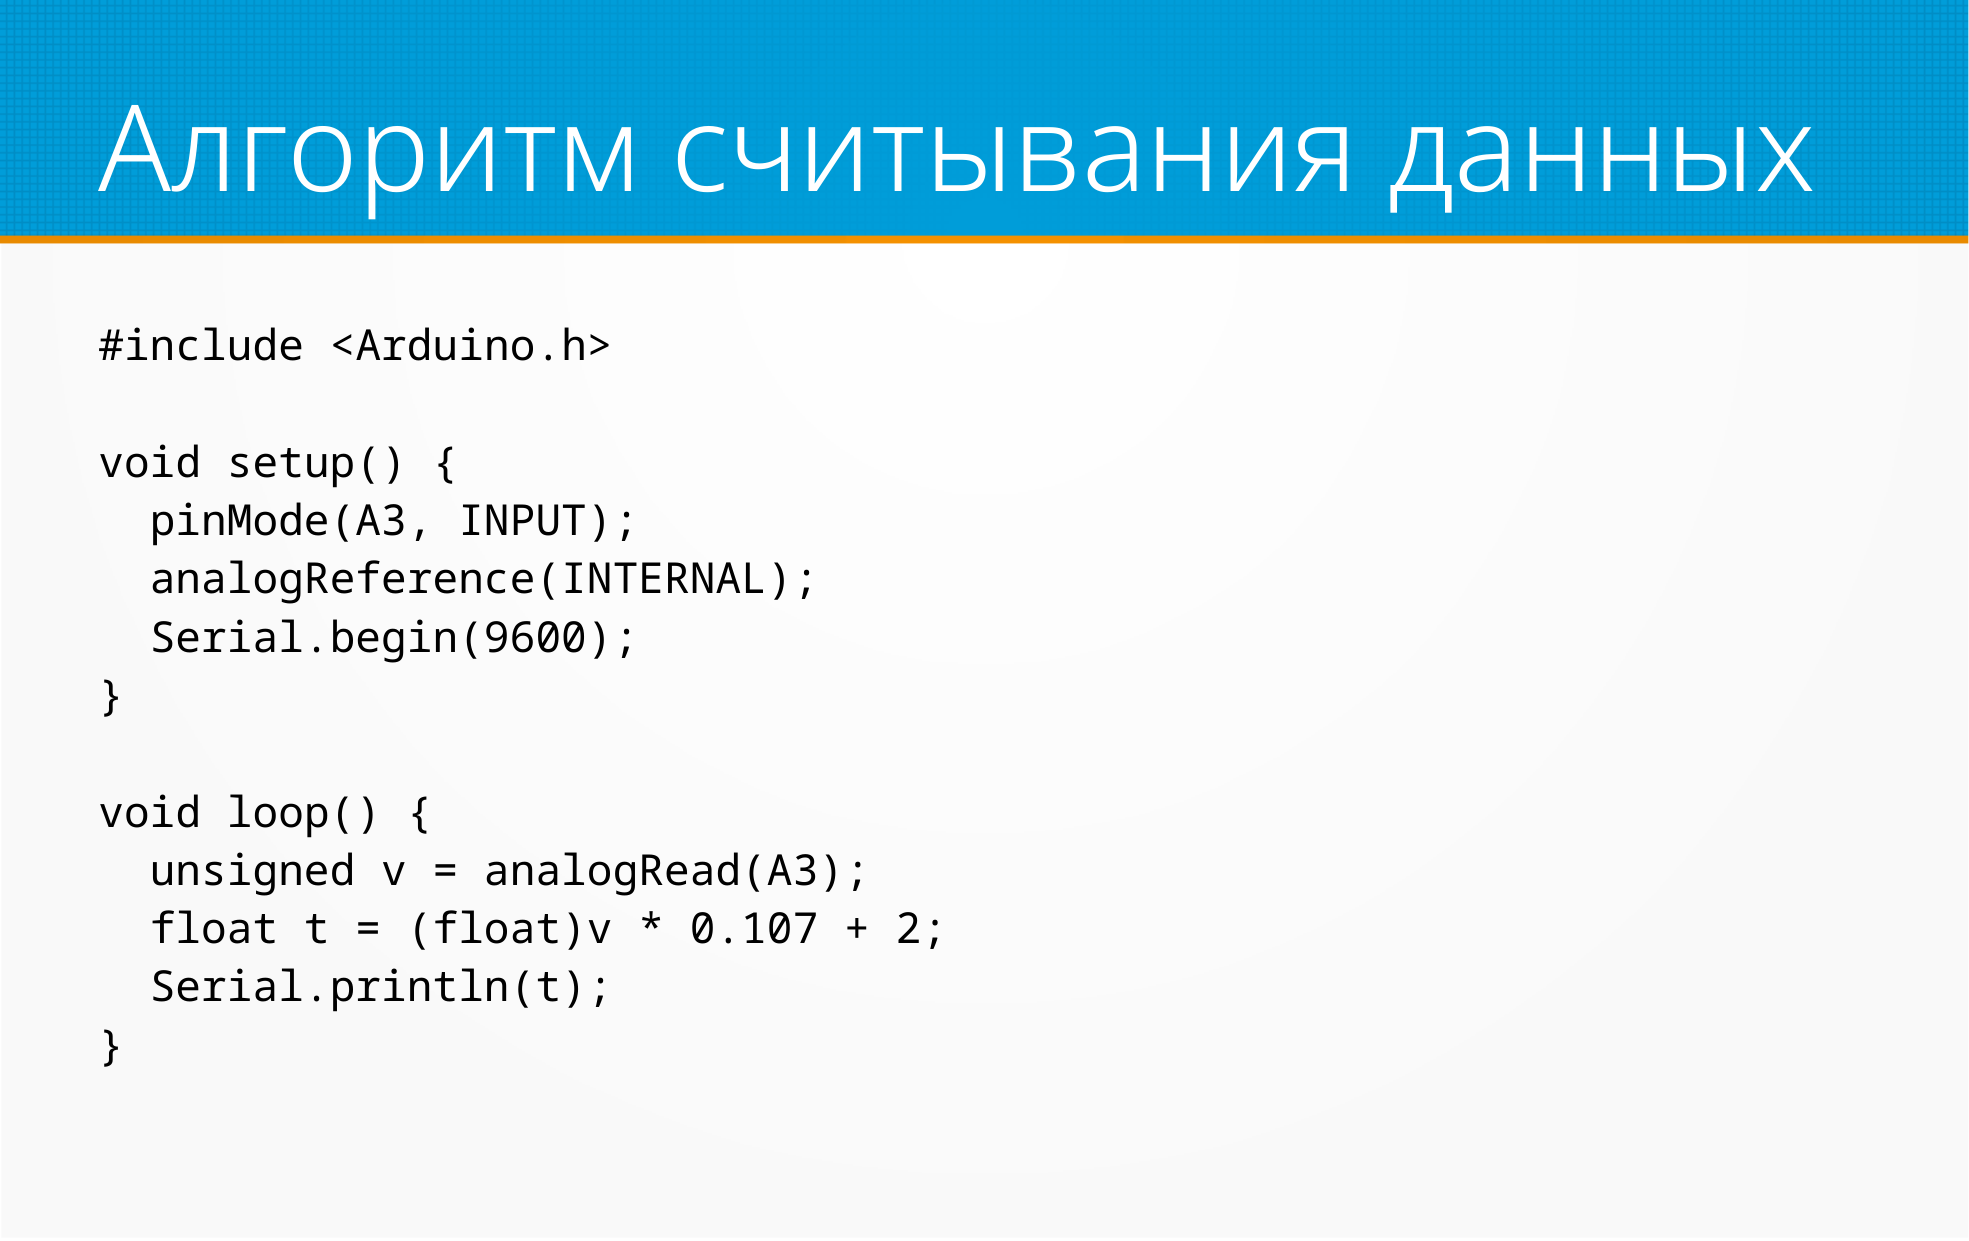

# Алгоритм считывания данных
#include <Arduino.h>
void setup() {
 pinMode(A3, INPUT);
 analogReference(INTERNAL);
 Serial.begin(9600);
}
void loop() {
 unsigned v = analogRead(A3);
 float t = (float)v * 0.107 + 2;
 Serial.println(t);
}